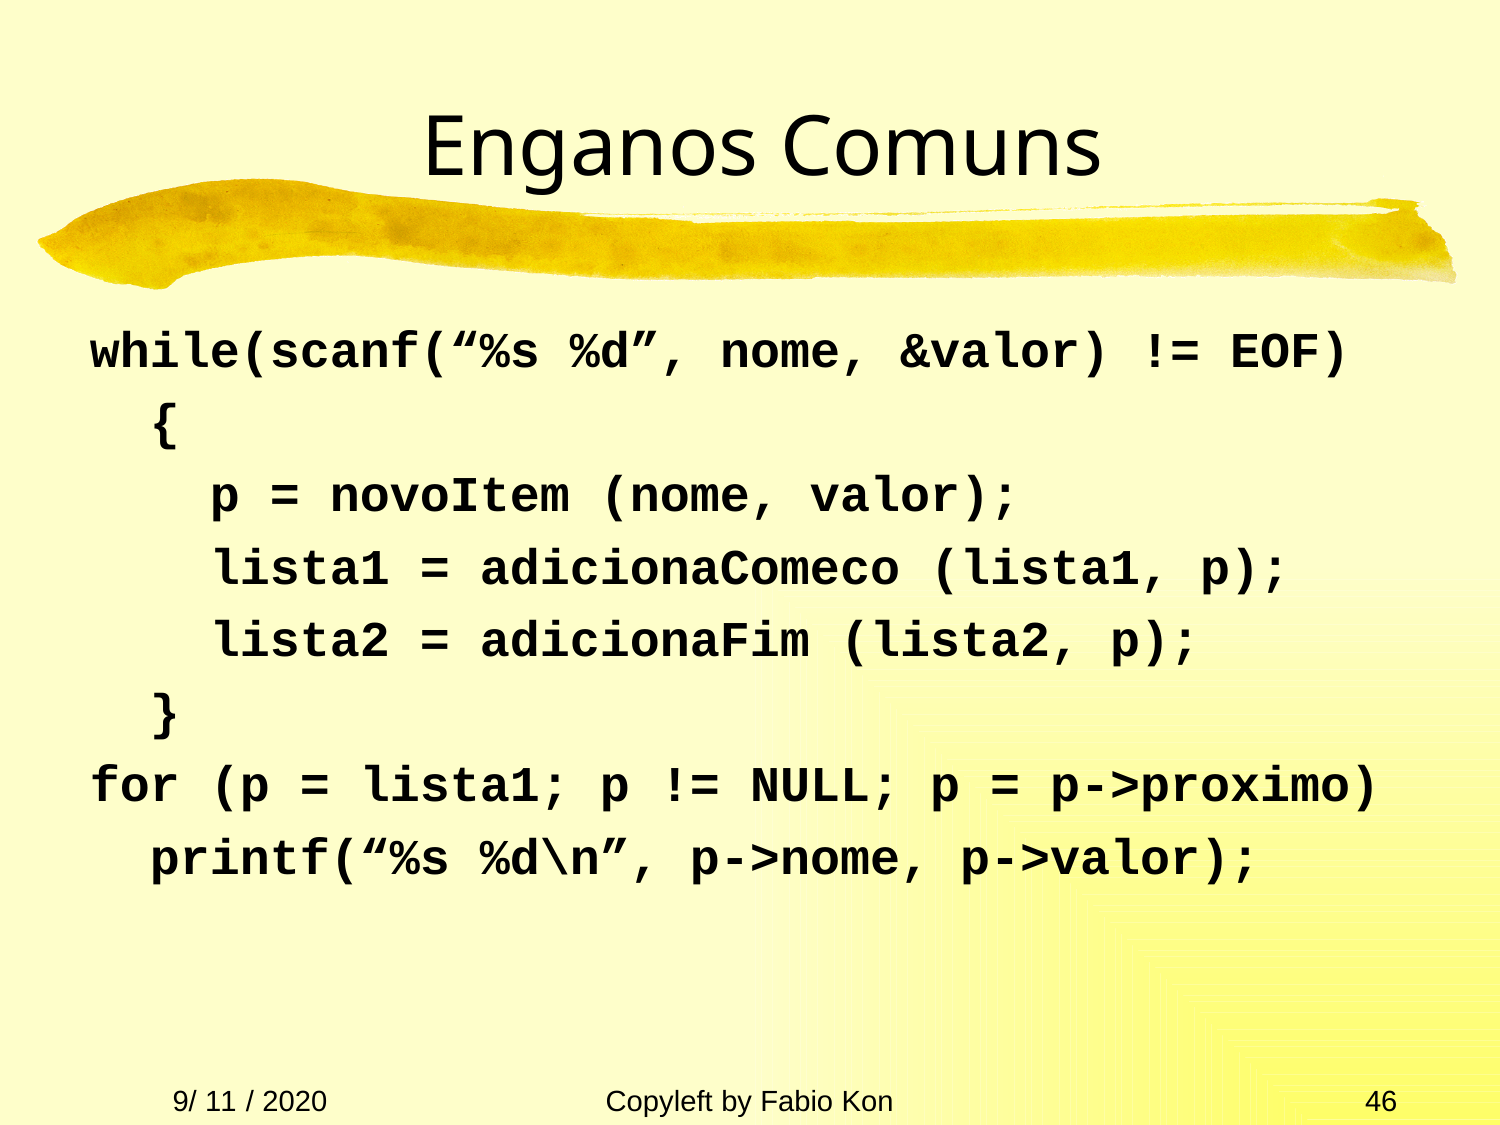

# Enganos Comuns
while(scanf(“%s %d”, nome, &valor) != EOF)
 {
 p = novoItem (nome, valor);
 lista1 = adicionaComeco (lista1, p);
 lista2 = adicionaFim (lista2, p);
 }
for (p = lista1; p != NULL; p = p->proximo)
 printf(“%s %d\n”, p->nome, p->valor);
ECOOP'99 OOOSW
46